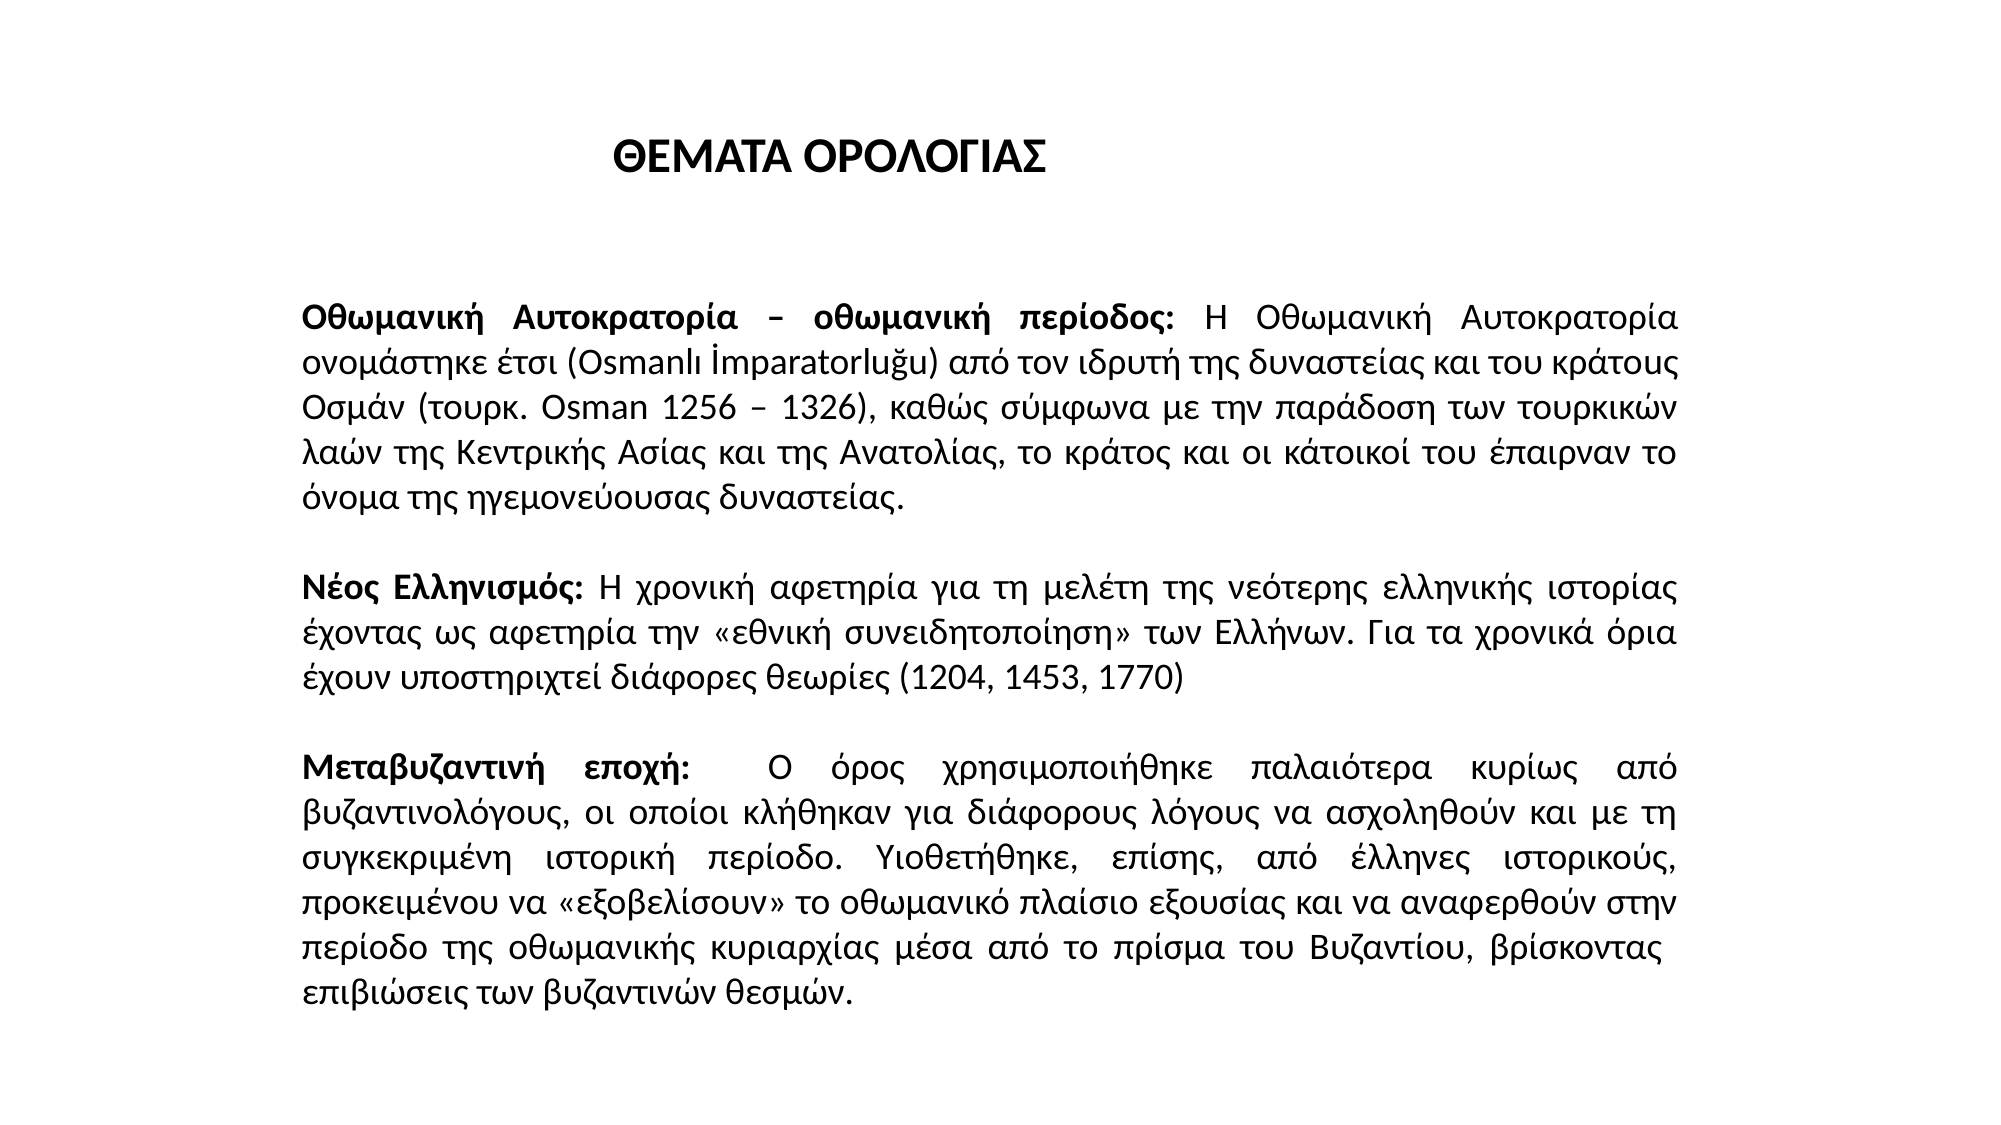

ΘΕΜΑΤΑ ΟΡΟΛΟΓΙΑΣ
Οθωμανική Αυτοκρατορία – οθωμανική περίοδος: Η Οθωμανική Αυτοκρατορία ονομάστηκε έτσι (Osmanlı İmparatorluğu) από τον ιδρυτή της δυναστείας και του κράτοuς Οσμάν (τουρκ. Osman 1256 – 1326), καθώς σύμφωνα με την παράδοση των τουρκικών λαών της Κεντρικής Ασίας και της Ανατολίας, το κράτος και οι κάτοικοί του έπαιρναν το όνομα της ηγεμονεύουσας δυναστείας.
Νέος Ελληνισμός: Η χρονική αφετηρία για τη μελέτη της νεότερης ελληνικής ιστορίας έχοντας ως αφετηρία την «εθνική συνειδητοποίηση» των Ελλήνων. Για τα χρονικά όρια έχουν υποστηριχτεί διάφορες θεωρίες (1204, 1453, 1770)
Μεταβυζαντινή εποχή: Ο όρος χρησιμοποιήθηκε παλαιότερα κυρίως από βυζαντινολόγους, οι οποίοι κλήθηκαν για διάφορους λόγους να ασχοληθούν και με τη συγκεκριμένη ιστορική περίοδο. Υιοθετήθηκε, επίσης, από έλληνες ιστορικούς, προκειμένου να «εξοβελίσουν» το οθωμανικό πλαίσιο εξουσίας και να αναφερθούν στην περίοδο της οθωμανικής κυριαρχίας μέσα από το πρίσμα του Βυζαντίου, βρίσκοντας επιβιώσεις των βυζαντινών θεσμών.